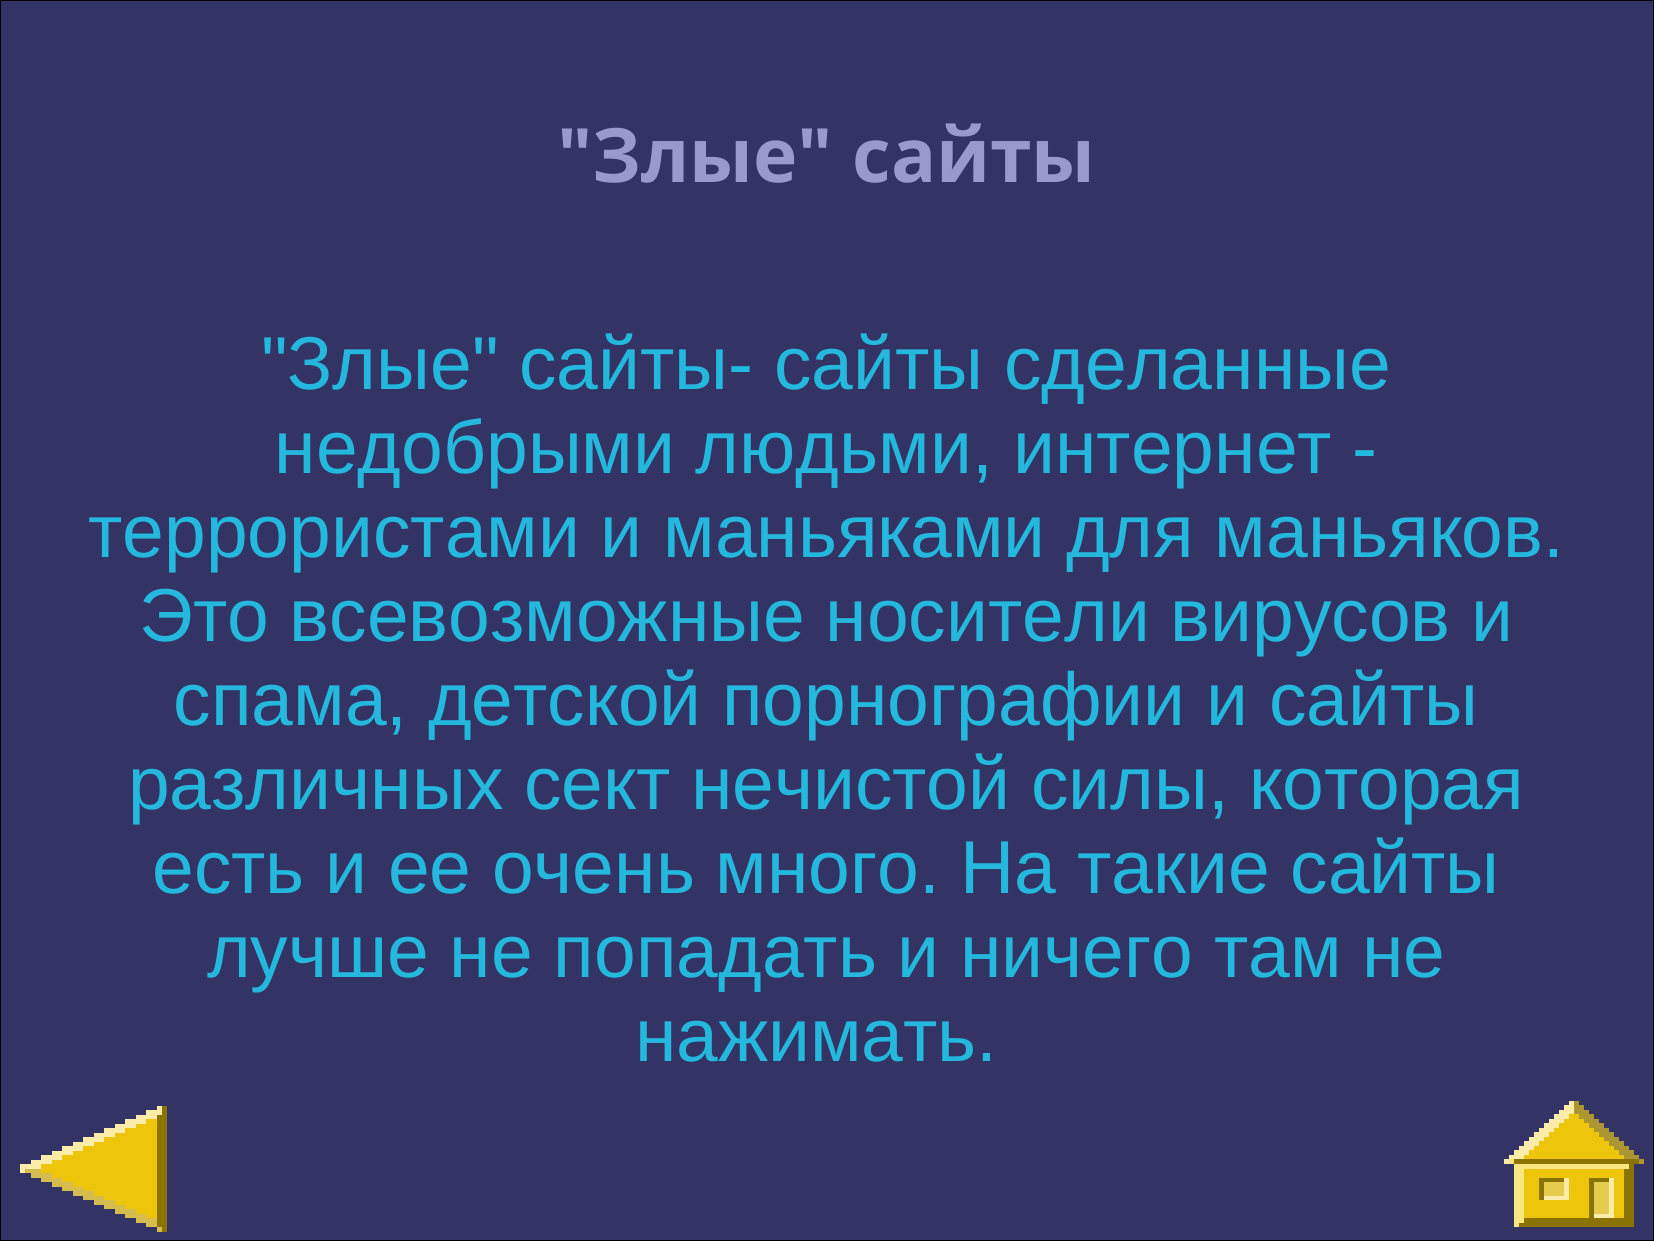

# "Злые" сайты
"Злые" сайты- сайты сделанные недобрыми людьми, интернет - террористами и маньяками для маньяков. Это всевозможные носители вирусов и спама, детской порнографии и сайты различных сект нечистой силы, которая есть и ее очень много. На такие сайты лучше не попадать и ничего там не нажимать.